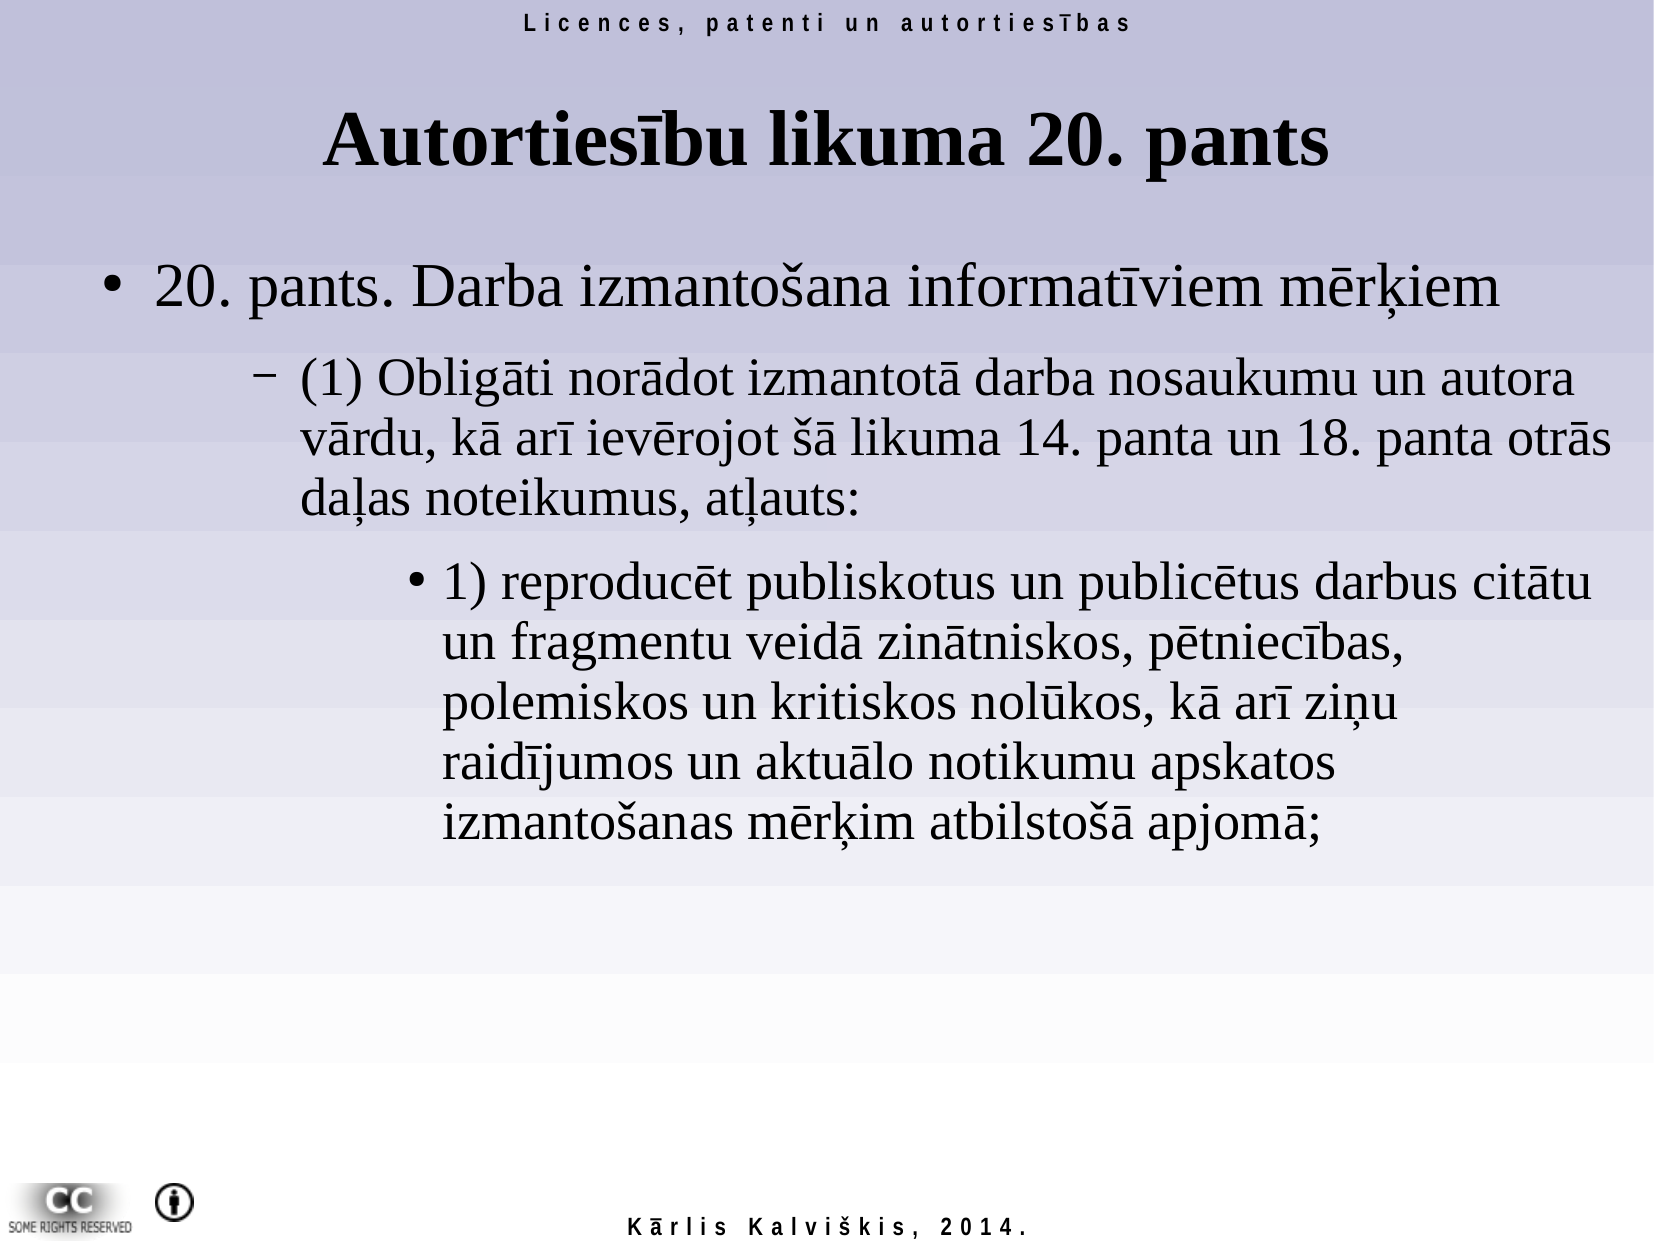

# Autortiesību likuma 20. pants
20. pants. Darba izmantošana informatīviem mērķiem
(1) Obligāti norādot izmantotā darba nosaukumu un autora vārdu, kā arī ievērojot šā likuma 14. panta un 18. panta otrās daļas noteikumus, atļauts:
1) reproducēt publiskotus un publicētus darbus citātu un fragmentu veidā zinātniskos, pētniecības, polemiskos un kritiskos nolūkos, kā arī ziņu raidījumos un aktuālo notikumu apskatos izmantošanas mērķim atbilstošā apjomā;